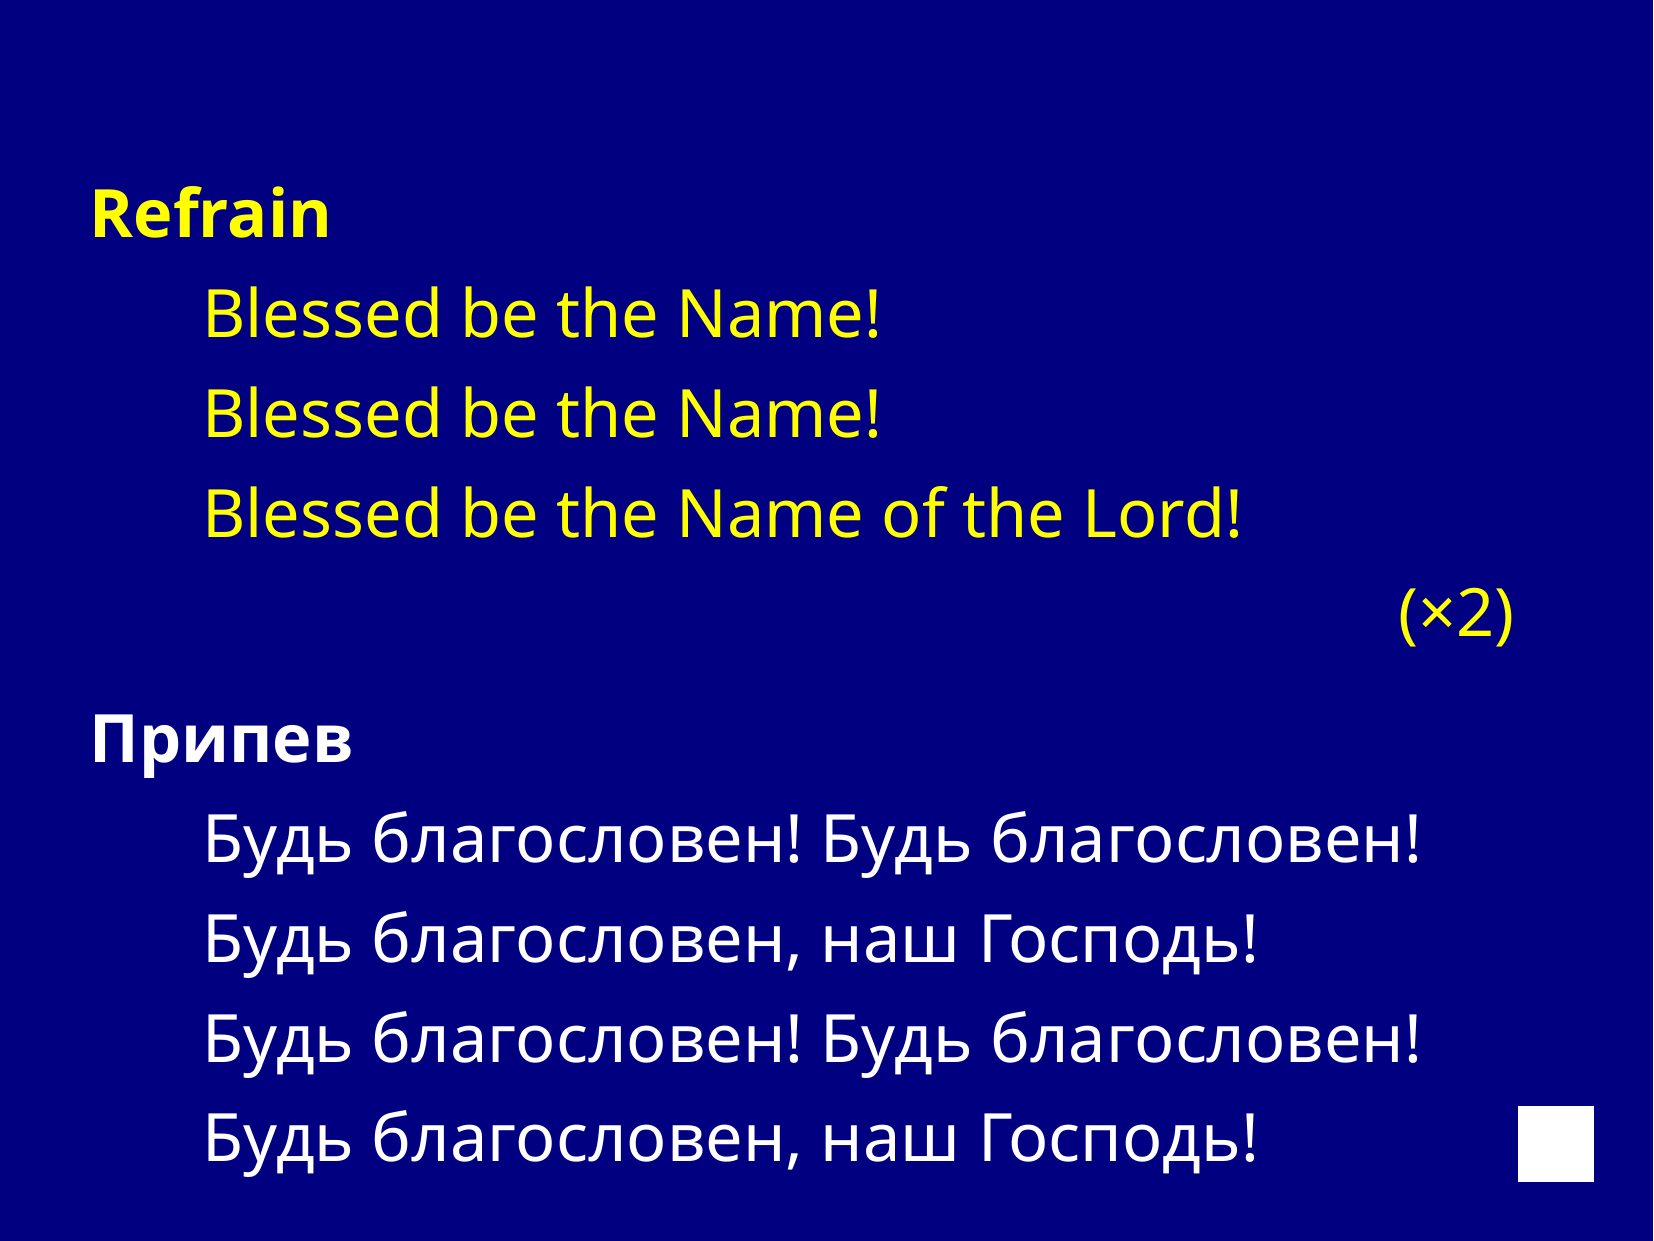

Refrain
	Blessed be the Name!
	Blessed be the Name!
	Blessed be the Name of the Lord!
			(×2)
Припев
	Будь благословен! Будь благословен!
	Будь благословен, наш Господь!
	Будь благословен! Будь благословен!
	Будь благословен, наш Господь!